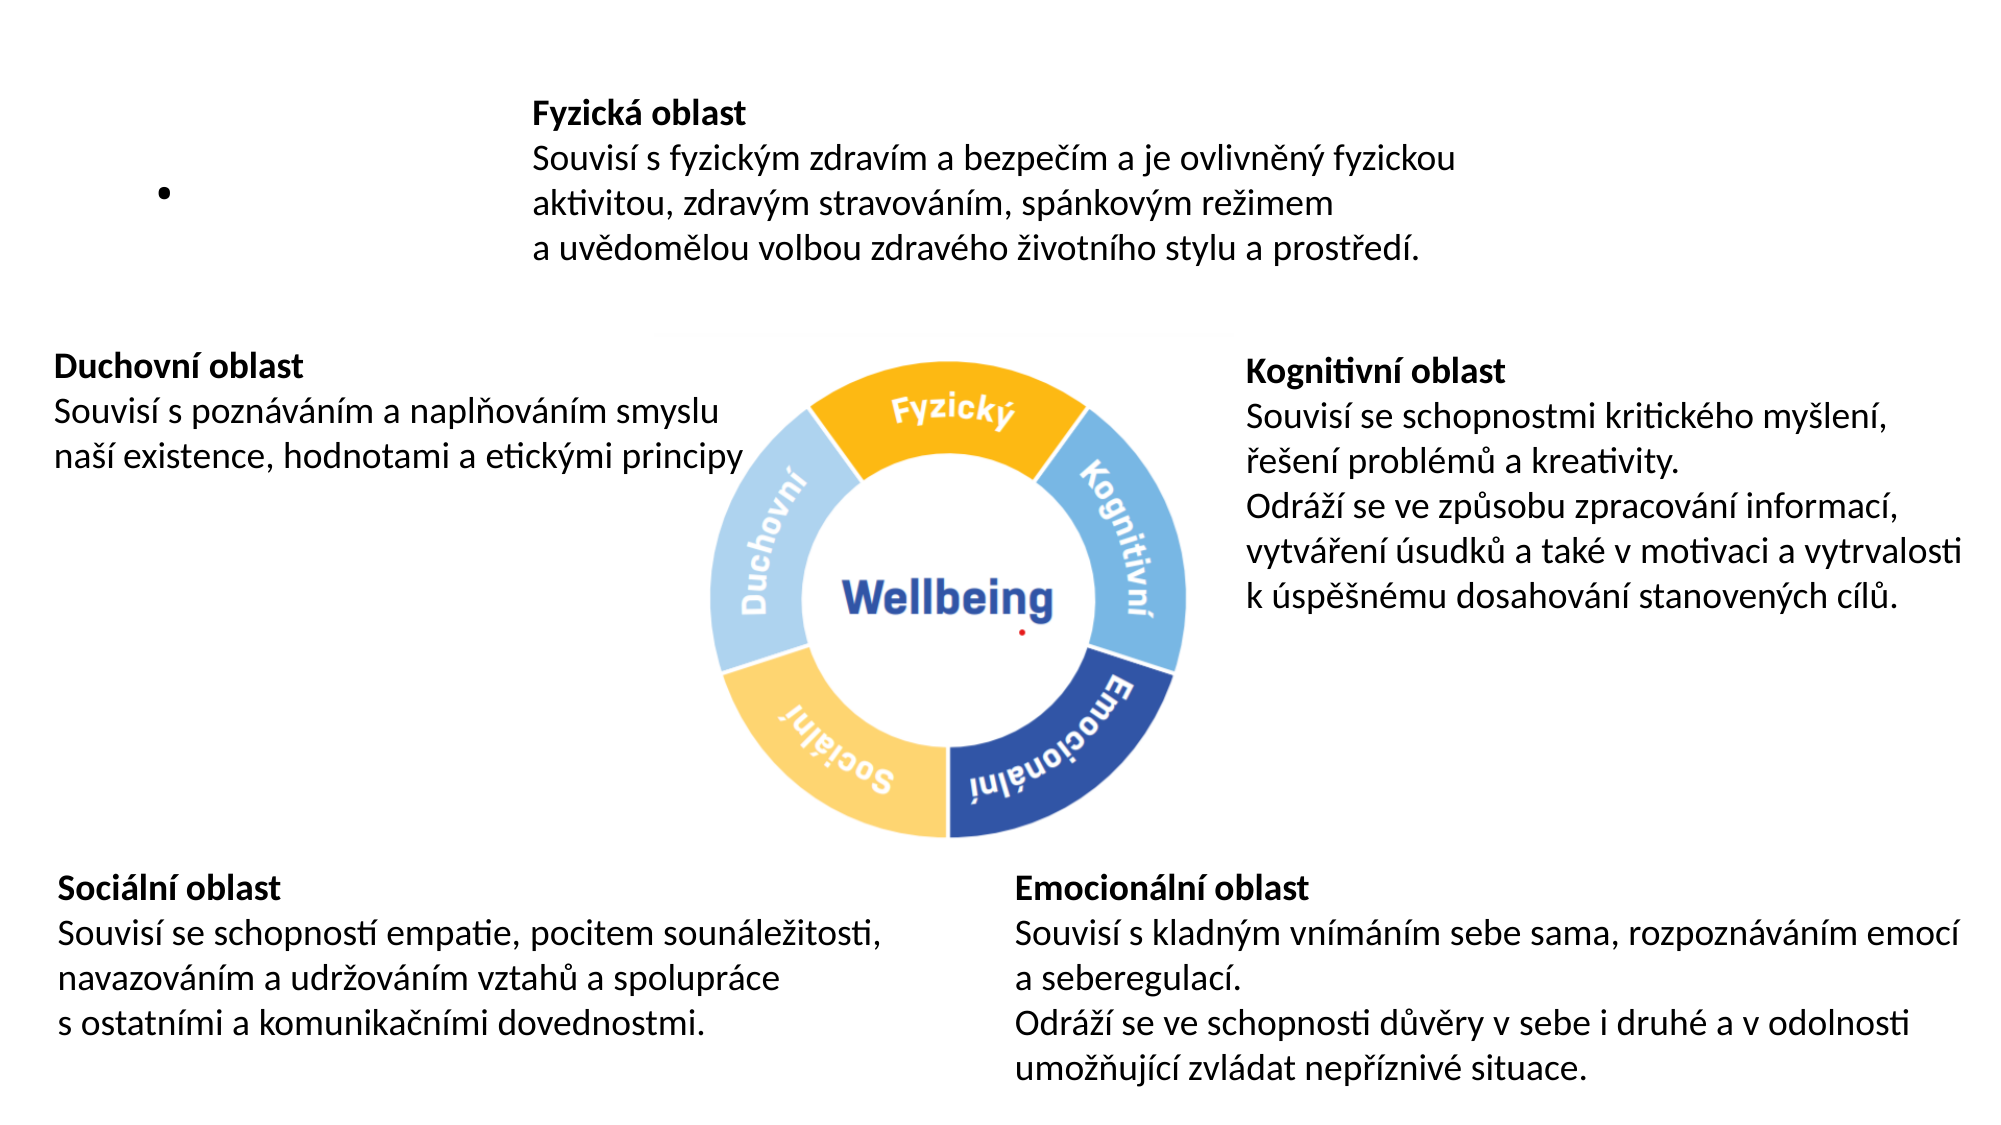

# .
Fyzická oblast
Souvisí s fyzickým zdravím a bezpečím a je ovlivněný fyzickou aktivitou, zdravým stravováním, spánkovým režimem a uvědomělou volbou zdravého životního stylu a prostředí.
Duchovní oblast
Souvisí s poznáváním a naplňováním smyslu
naší existence, hodnotami a etickými principy
Kognitivní oblast
Souvisí se schopnostmi kritického myšlení, řešení problémů a kreativity.
Odráží se ve způsobu zpracování informací, vytváření úsudků a také v motivaci a vytrvalosti k úspěšnému dosahování stanovených cílů.
Sociální oblast
Souvisí se schopností empatie, pocitem sounáležitosti, navazováním a udržováním vztahů a spolupráce s ostatními a komunikačními dovednostmi.
Emocionální oblast
Souvisí s kladným vnímáním sebe sama, rozpoznáváním emocí a seberegulací.
Odráží se ve schopnosti důvěry v sebe i druhé a v odolnosti umožňující zvládat nepříznivé situace.